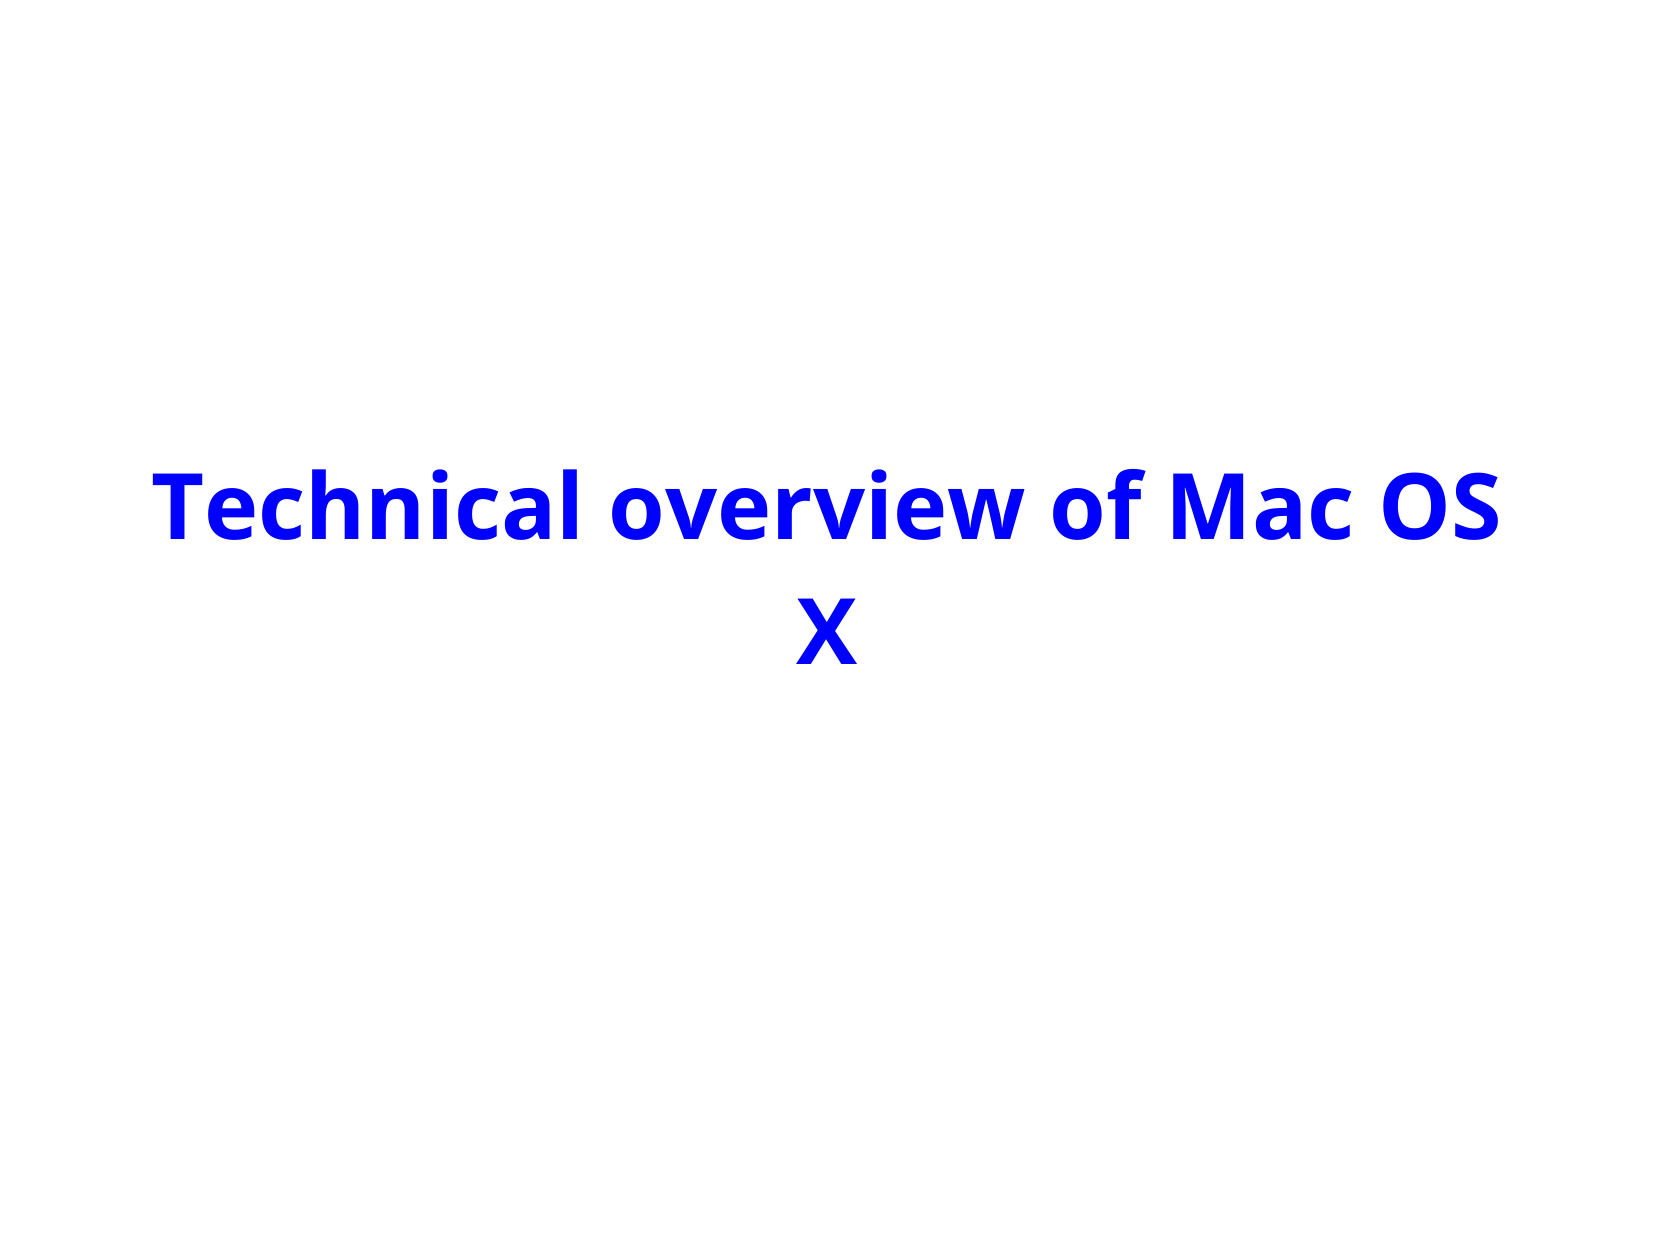

# Technical overview of Mac OS X